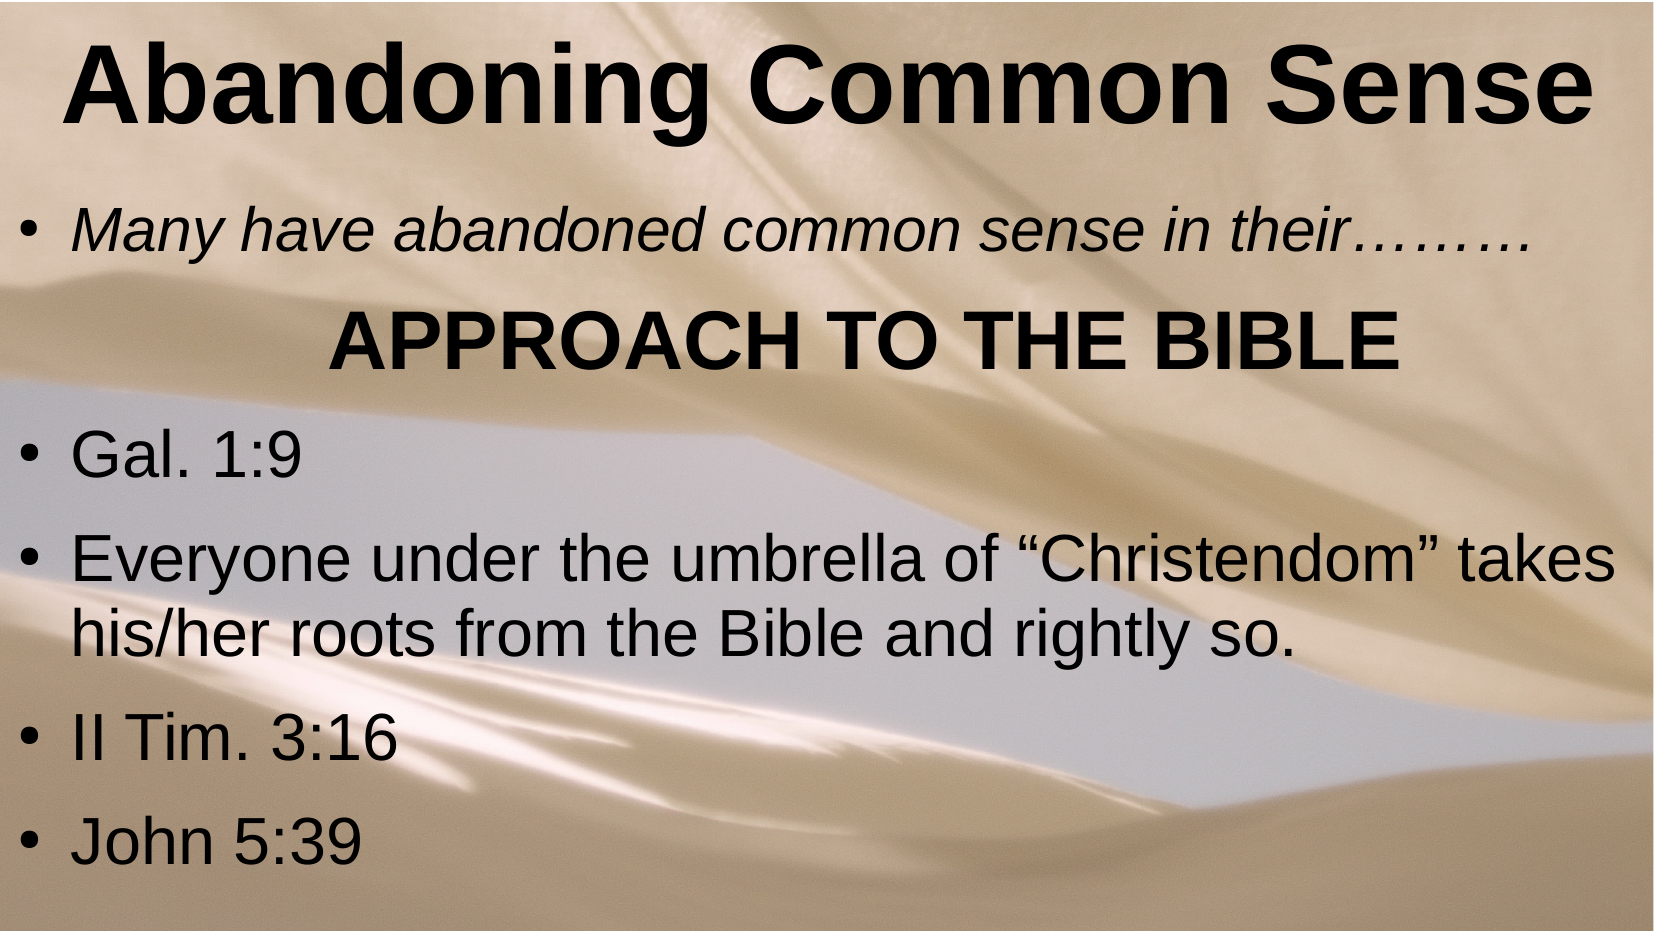

# Abandoning Common Sense
Many have abandoned common sense in their………
APPROACH TO THE BIBLE
Gal. 1:9
Everyone under the umbrella of “Christendom” takes his/her roots from the Bible and rightly so.
II Tim. 3:16
John 5:39